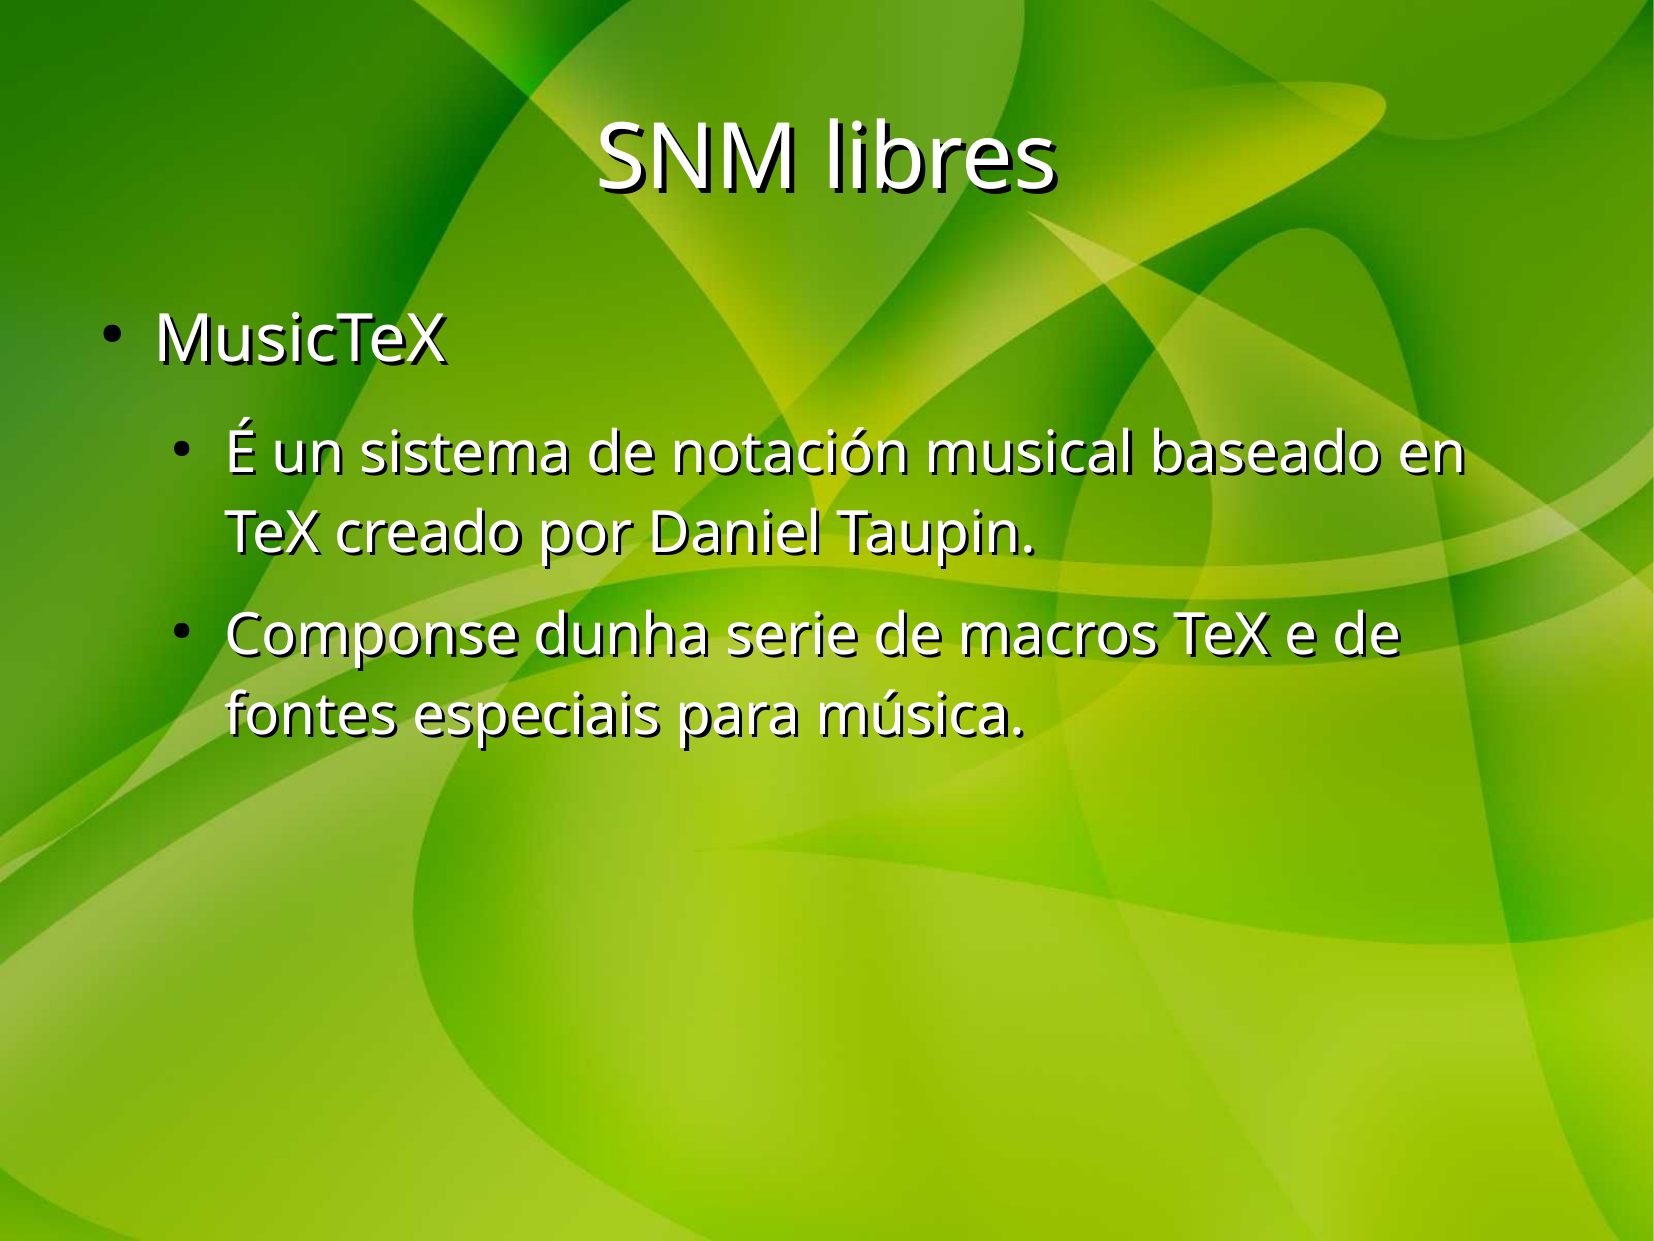

# SNM libres
MusicTeX
É un sistema de notación musical baseado en TeX creado por Daniel Taupin.
Componse dunha serie de macros TeX e de fontes especiais para música.